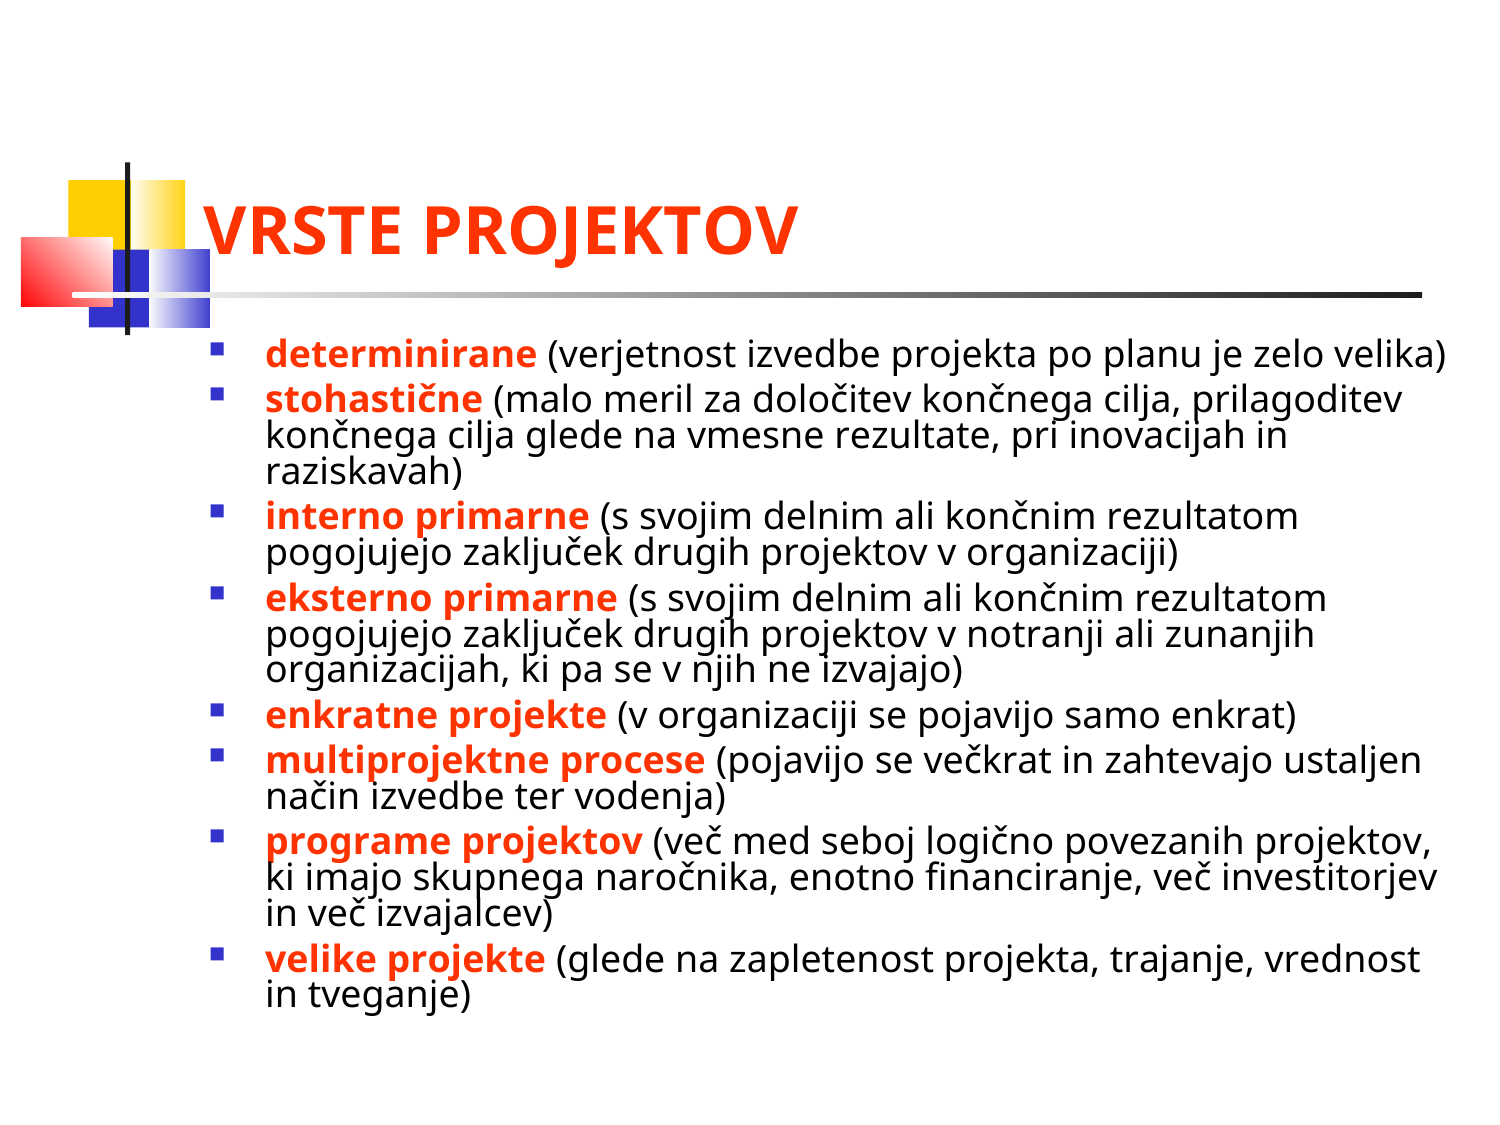

# VRSTE PROJEKTOV
determinirane (verjetnost izvedbe projekta po planu je zelo velika)
stohastične (malo meril za določitev končnega cilja, prilagoditev končnega cilja glede na vmesne rezultate, pri inovacijah in raziskavah)
interno primarne (s svojim delnim ali končnim rezultatom pogojujejo zaključek drugih projektov v organizaciji)
eksterno primarne (s svojim delnim ali končnim rezultatom pogojujejo zaključek drugih projektov v notranji ali zunanjih organizacijah, ki pa se v njih ne izvajajo)
enkratne projekte (v organizaciji se pojavijo samo enkrat)
multiprojektne procese (pojavijo se večkrat in zahtevajo ustaljen način izvedbe ter vodenja)
programe projektov (več med seboj logično povezanih projektov, ki imajo skupnega naročnika, enotno financiranje, več investitorjev in več izvajalcev)
velike projekte (glede na zapletenost projekta, trajanje, vrednost in tveganje)